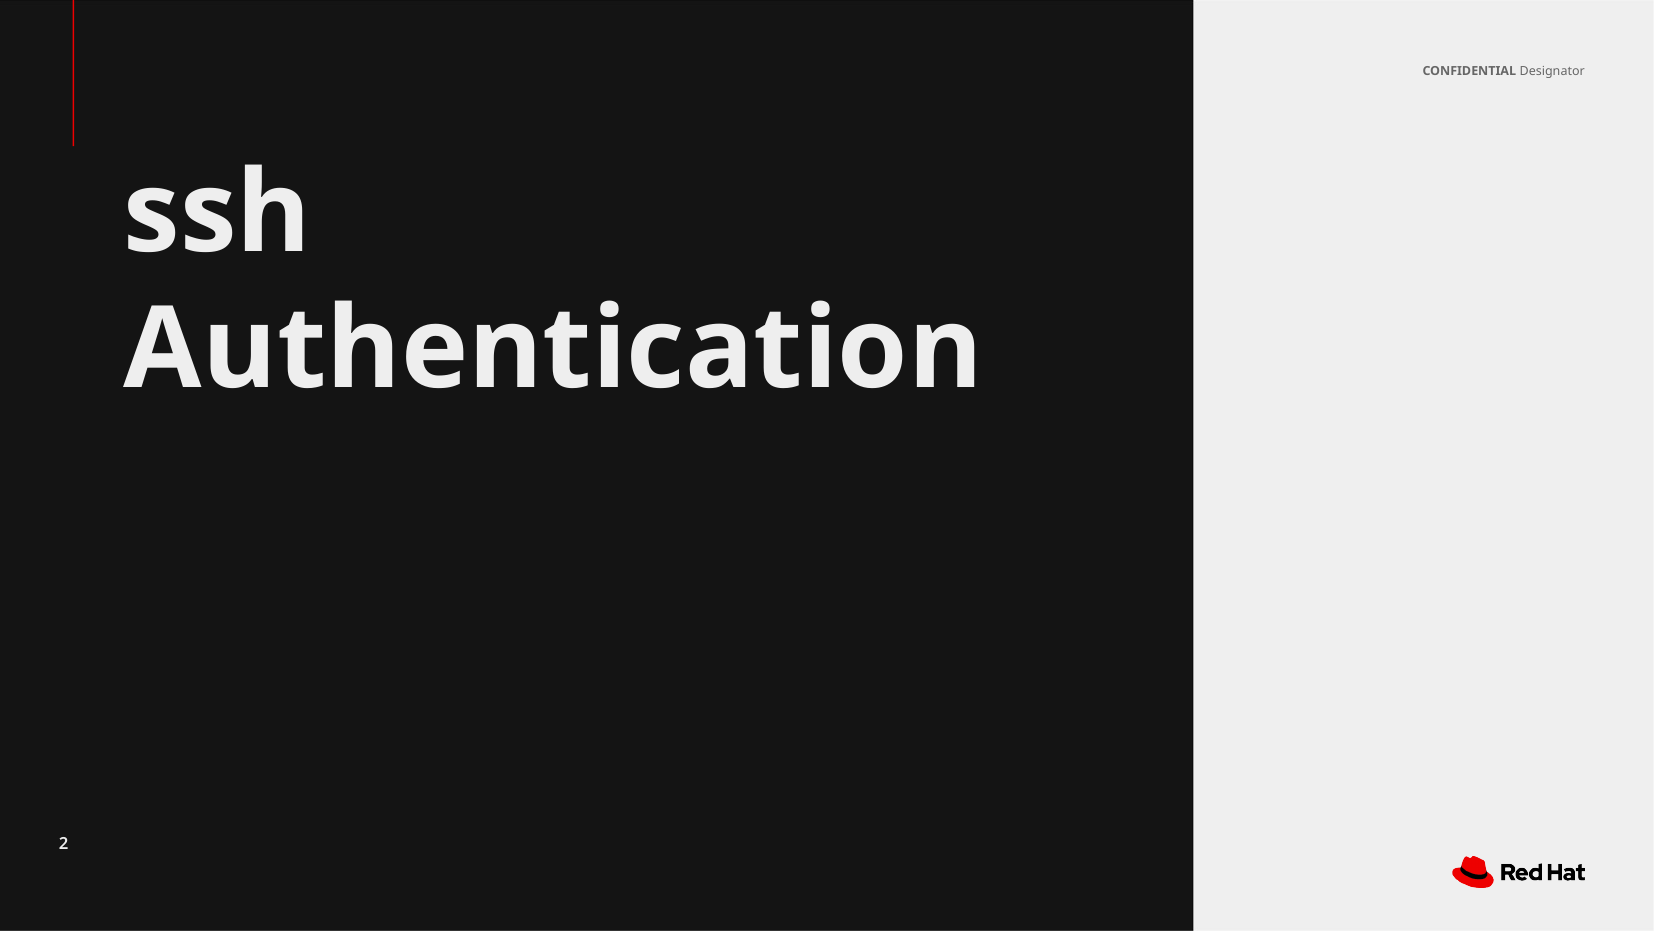

OPTIONAL SECTION MARKER OR TITLE
CONFIDENTIAL Designator
# ssh Authentication
2